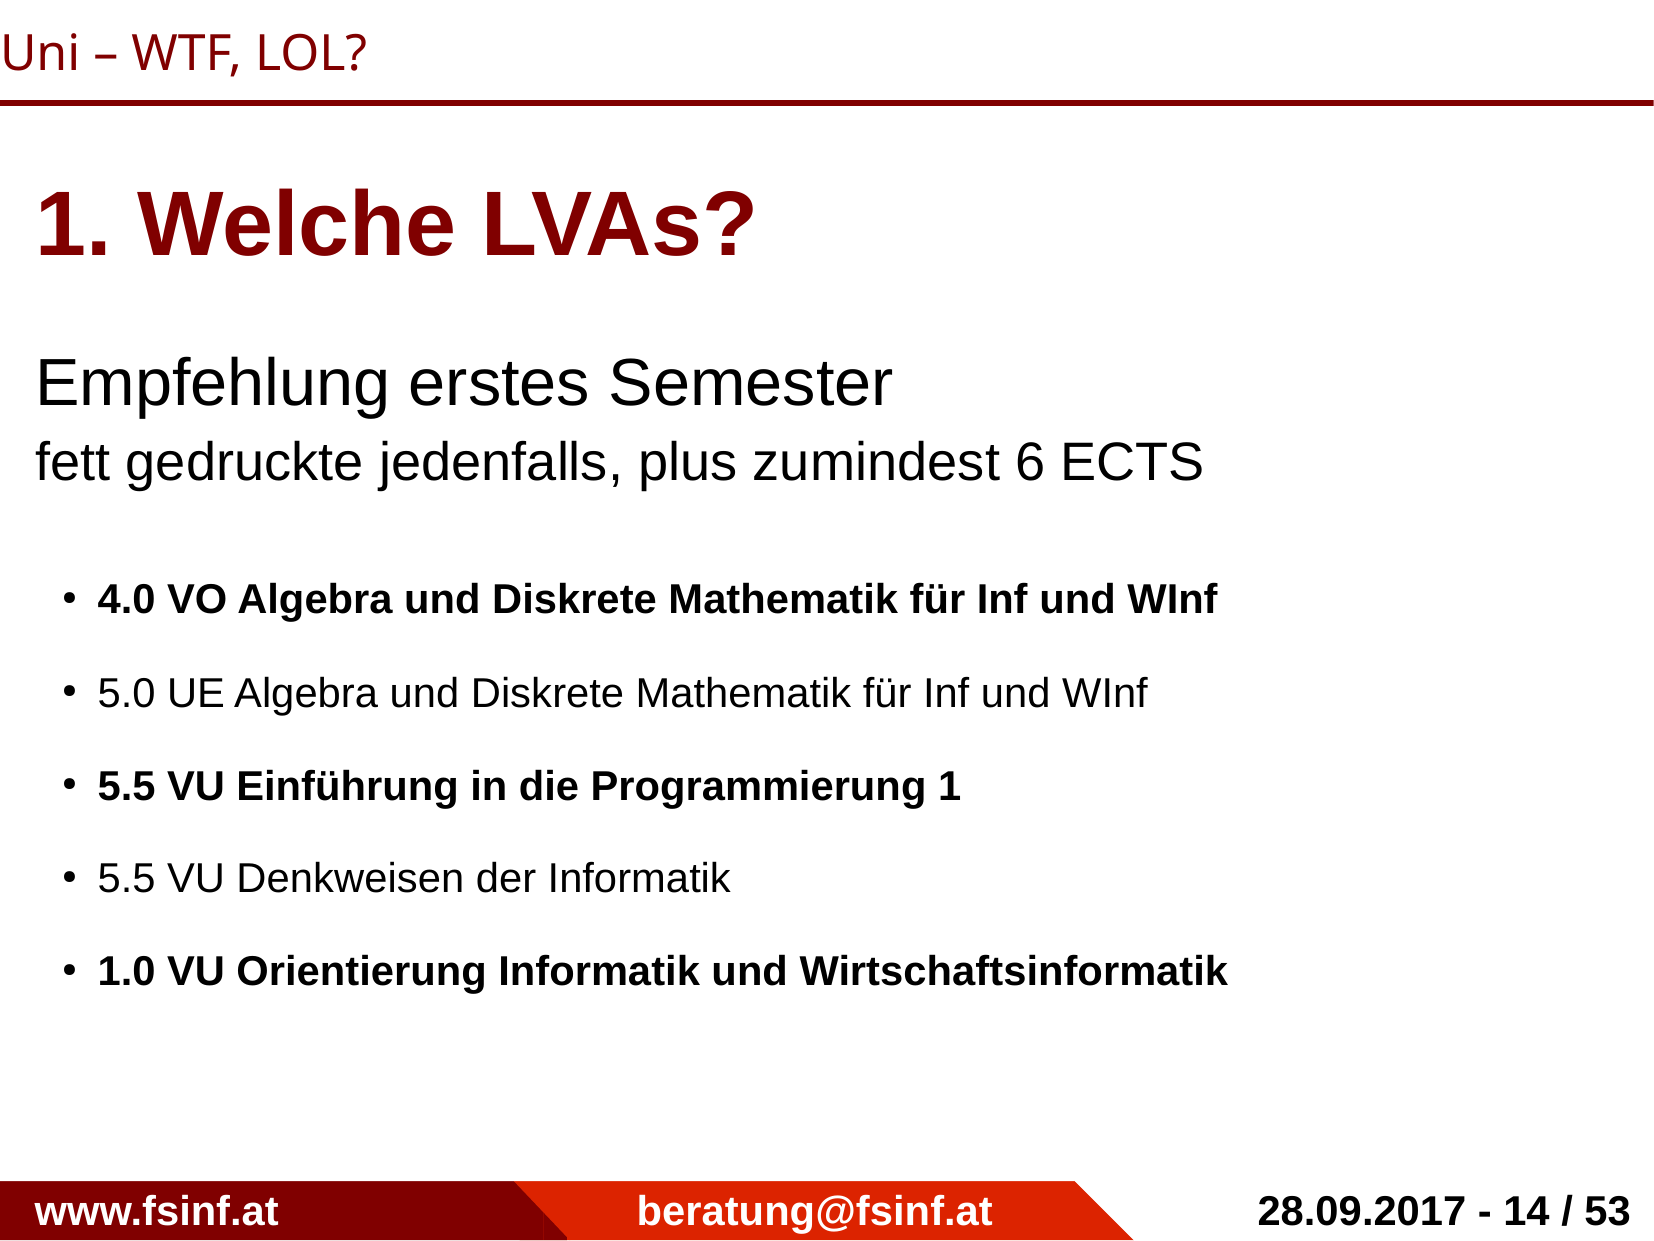

# 1. Welche LVAs?
Empfehlung erstes Semester
fett gedruckte jedenfalls, plus zumindest 6 ECTS
4.0 VO Algebra und Diskrete Mathematik für Inf und WInf
5.0 UE Algebra und Diskrete Mathematik für Inf und WInf
5.5 VU Einführung in die Programmierung 1
5.5 VU Denkweisen der Informatik
1.0 VU Orientierung Informatik und Wirtschaftsinformatik